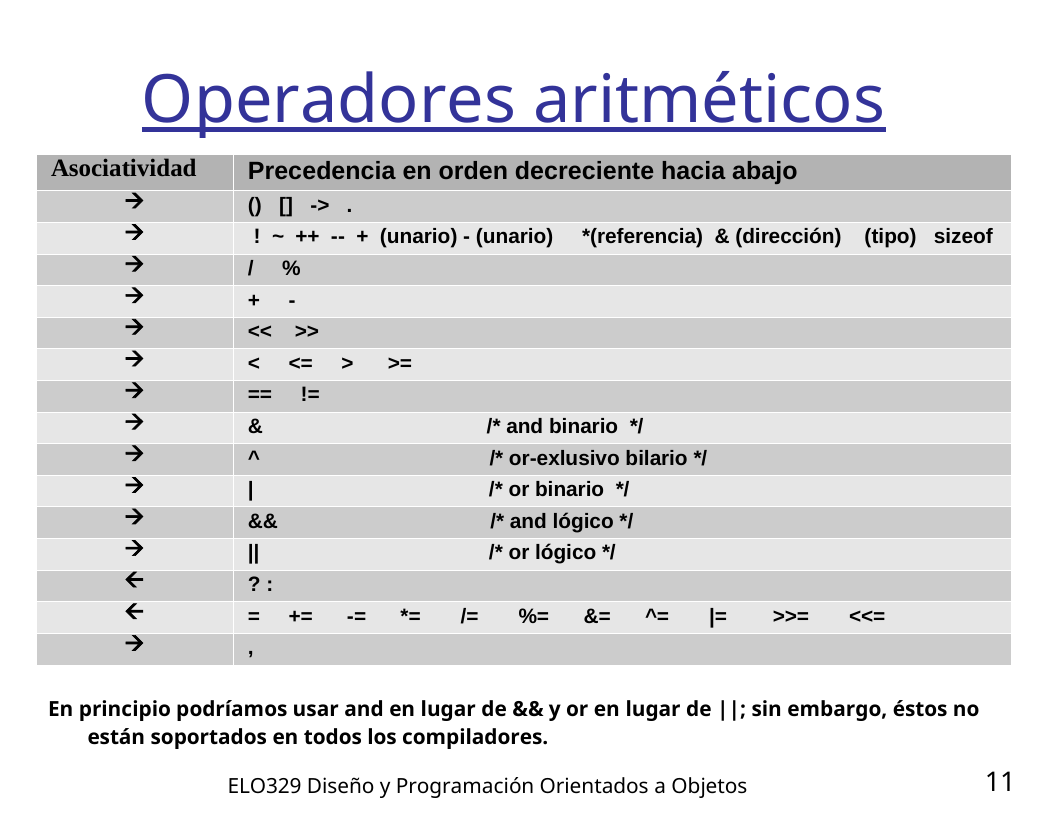

# Operadores aritméticos
| Asociatividad | Precedencia en orden decreciente hacia abajo |
| --- | --- |
|  | () [] -> . |
|  | ! ~ ++ -- + (unario) - (unario) \*(referencia) & (dirección) (tipo) sizeof |
|  | / % |
|  | + - |
|  | << >> |
|  | < <= > >= |
|  | == != |
|  | & /\* and binario \*/ |
|  | ^ /\* or-exlusivo bilario \*/ |
|  | | /\* or binario \*/ |
|  | && /\* and lógico \*/ |
|  | || /\* or lógico \*/ |
|  | ? : |
|  | = += -= \*= /= %= &= ^= |= >>= <<= |
|  | , |
En principio podríamos usar and en lugar de && y or en lugar de ||; sin embargo, éstos no están soportados en todos los compiladores.
11